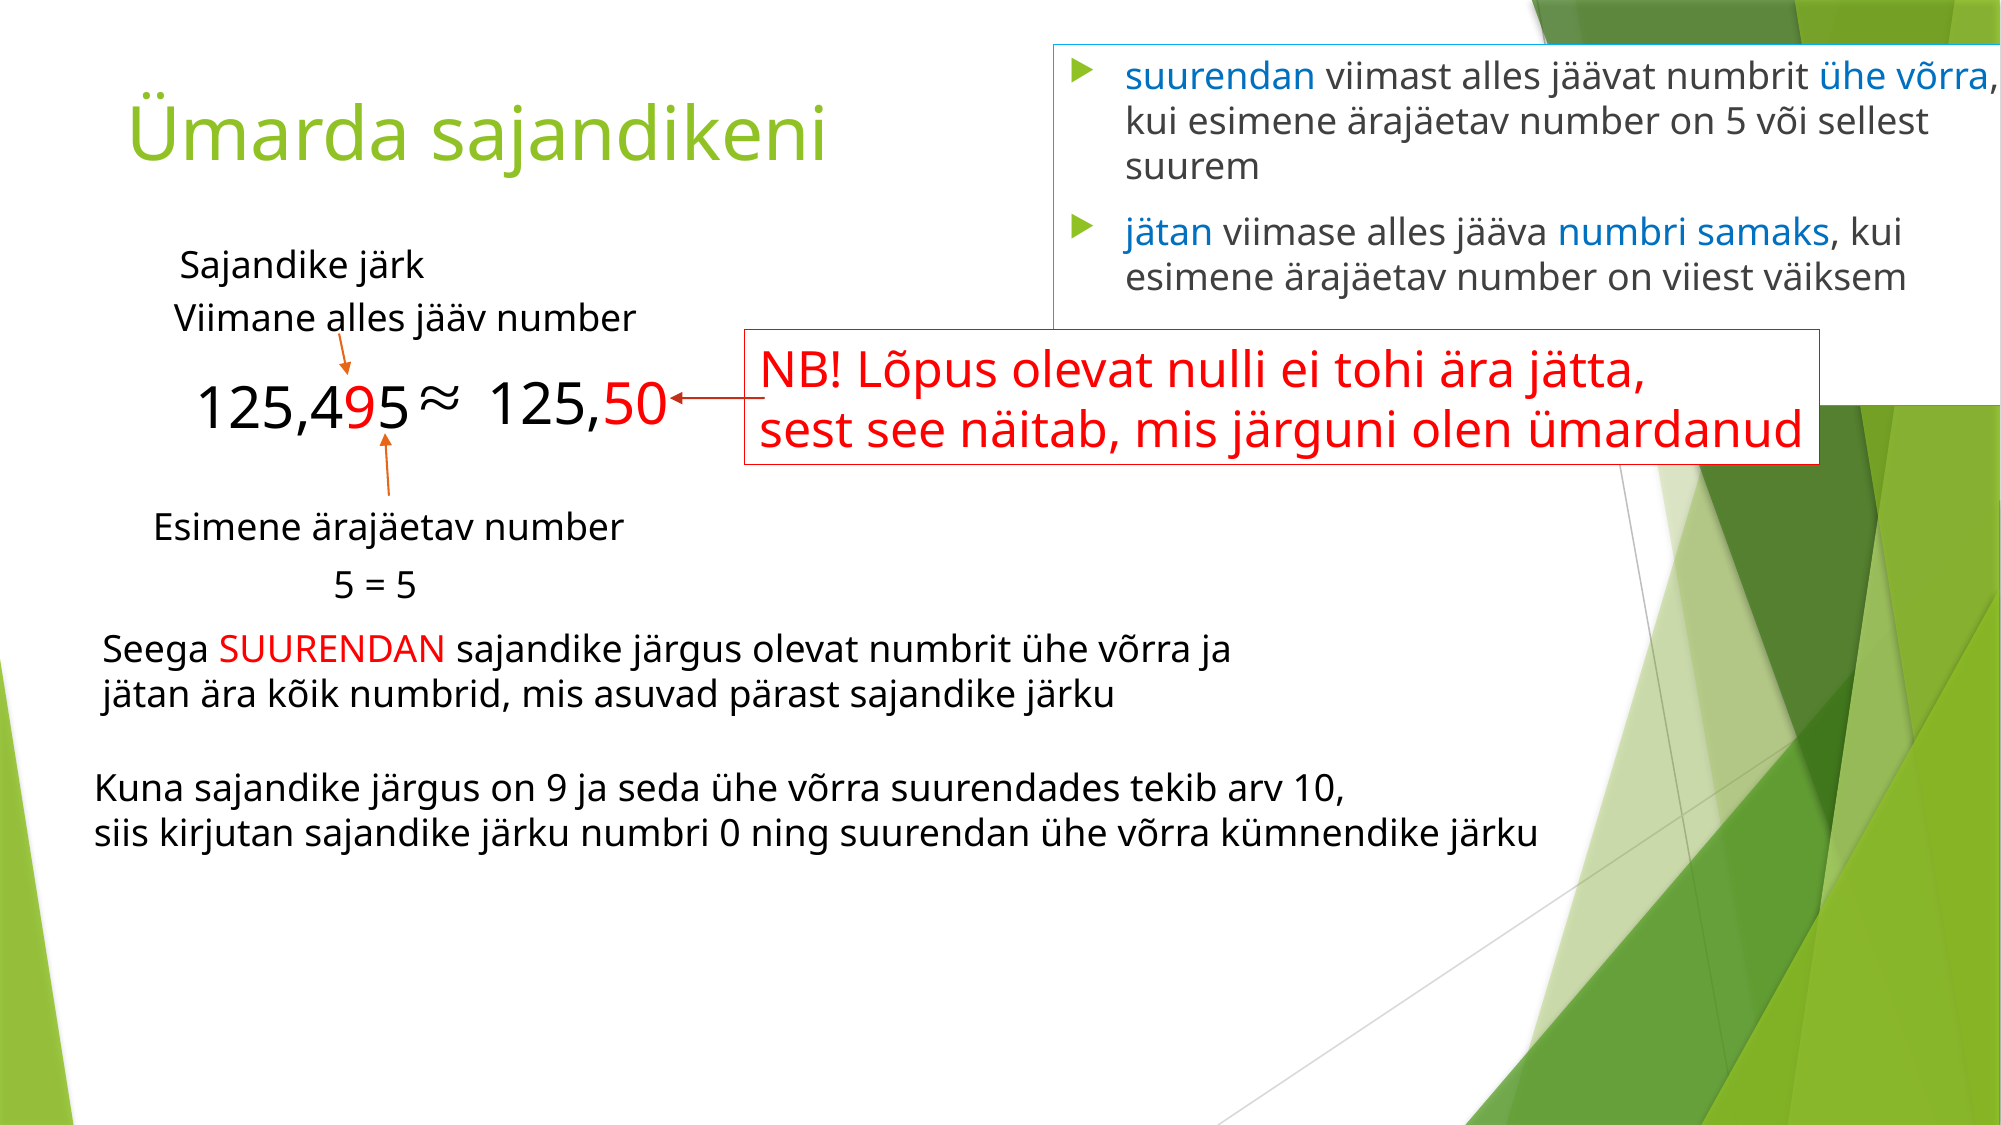

suurendan viimast alles jäävat numbrit ühe võrra, kui esimene ärajäetav number on 5 või sellest suurem
jätan viimase alles jääva numbri samaks, kui esimene ärajäetav number on viiest väiksem
# Ümarda sajandikeni
Sajandike järk
Viimane alles jääv number
NB! Lõpus olevat nulli ei tohi ära jätta,
sest see näitab, mis järguni olen ümardanud
125,50
125,495
Esimene ärajäetav number
5 = 5
Seega SUURENDAN sajandike järgus olevat numbrit ühe võrra ja
jätan ära kõik numbrid, mis asuvad pärast sajandike järku
Kuna sajandike järgus on 9 ja seda ühe võrra suurendades tekib arv 10,
siis kirjutan sajandike järku numbri 0 ning suurendan ühe võrra kümnendike järku